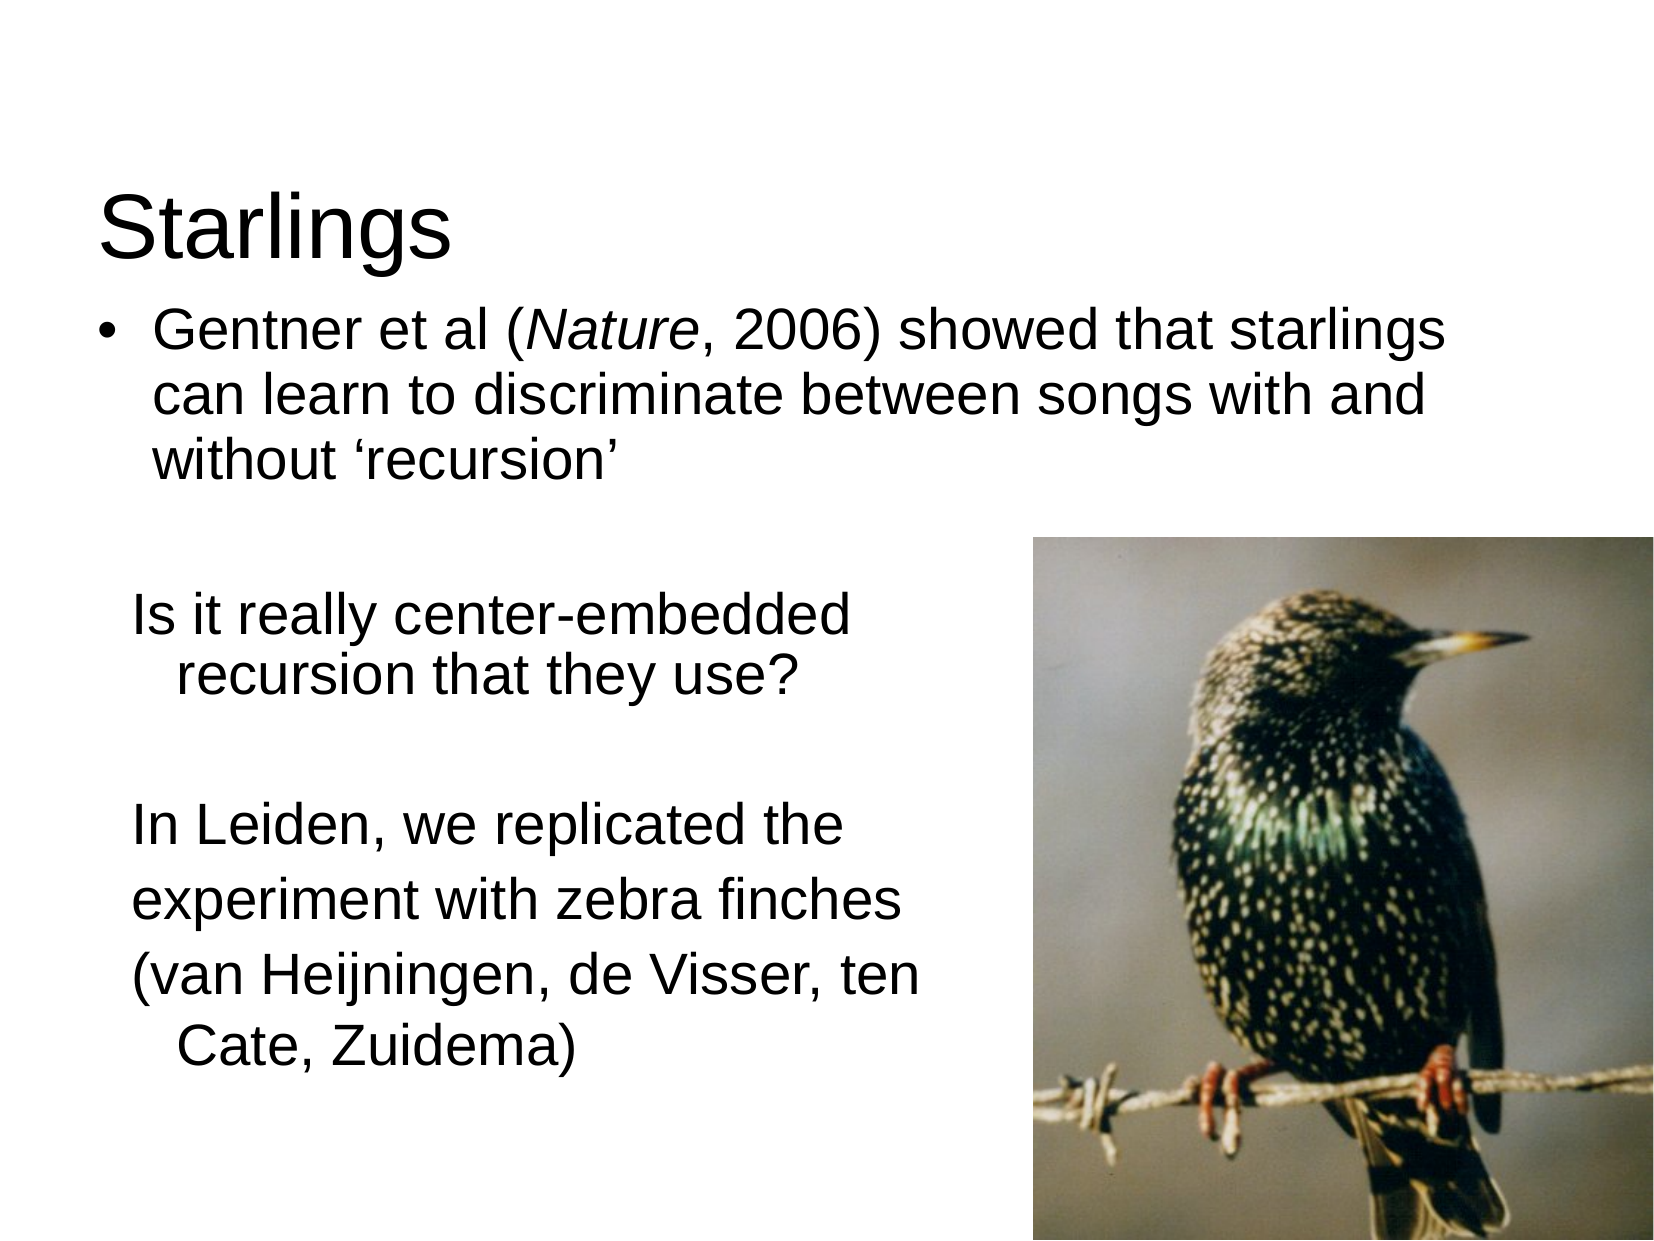

# Starlings
Gentner et al (Nature, 2006) showed that starlings can learn to discriminate between songs with and without ‘recursion’
Is it really center-embedded recursion that they use?
In Leiden, we replicated the
experiment with zebra finches
(van Heijningen, de Visser, ten Cate, Zuidema)‏